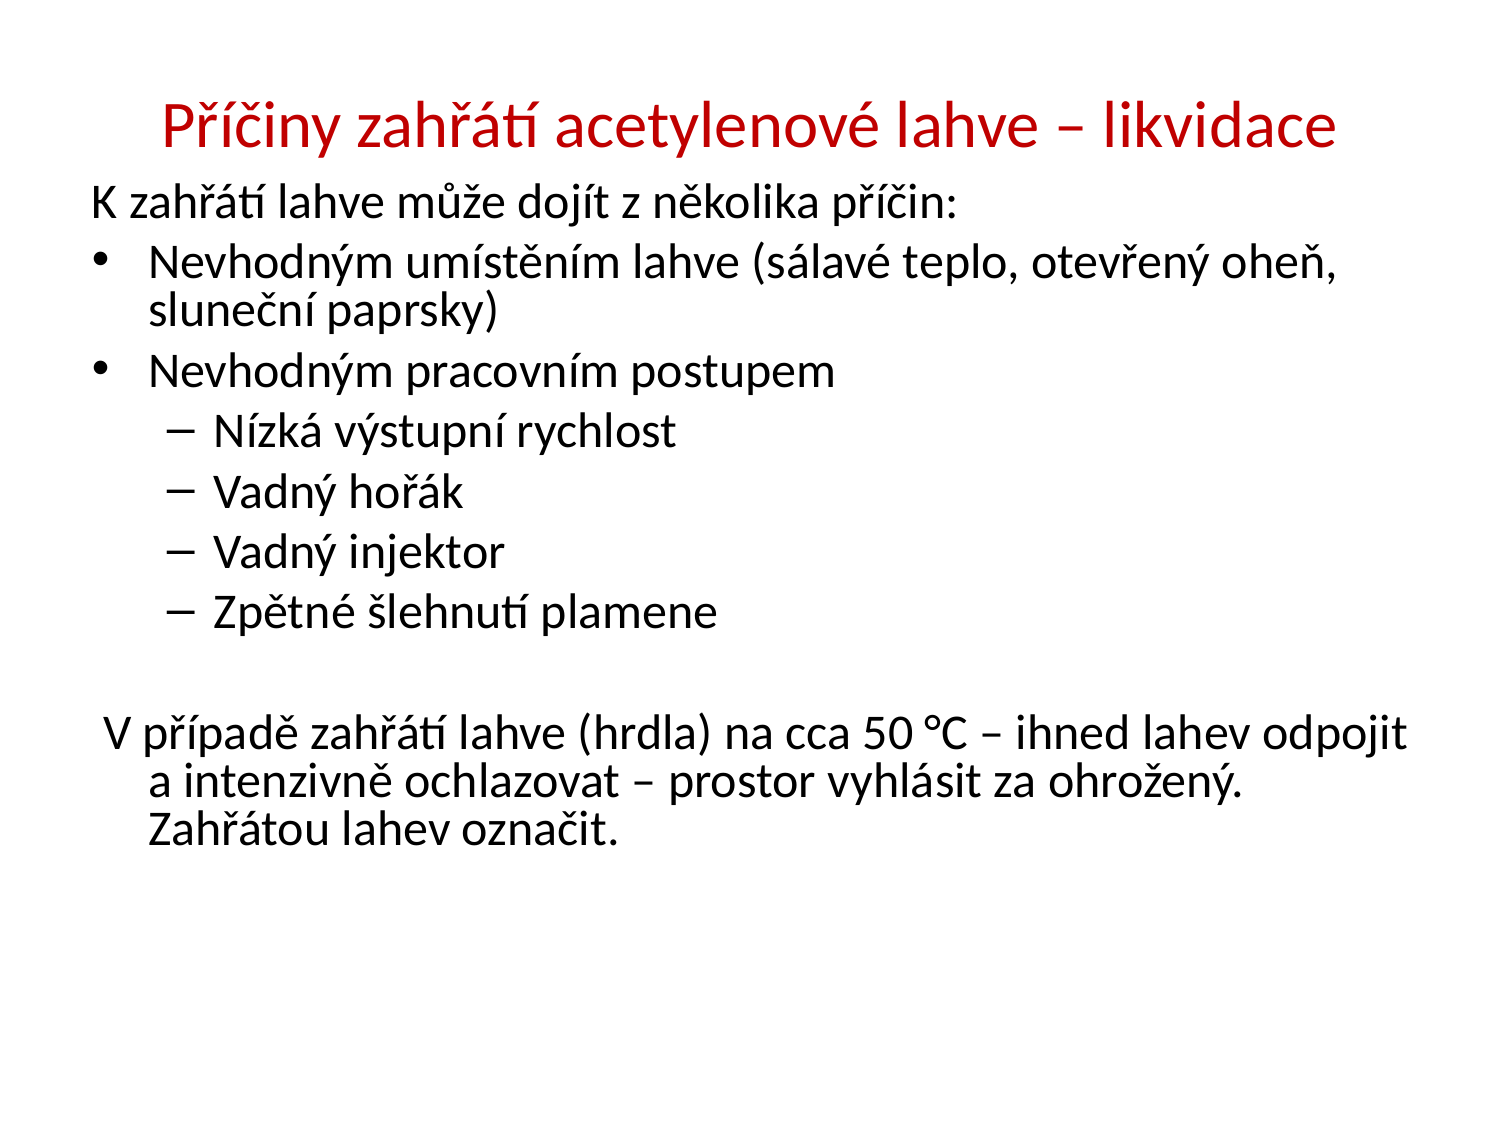

# Příčiny zahřátí acetylenové lahve – likvidace
K zahřátí lahve může dojít z několika příčin:
Nevhodným umístěním lahve (sálavé teplo, otevřený oheň, sluneční paprsky)
Nevhodným pracovním postupem
Nízká výstupní rychlost
Vadný hořák
Vadný injektor
Zpětné šlehnutí plamene
 V případě zahřátí lahve (hrdla) na cca 50 °C – ihned lahev odpojit a intenzivně ochlazovat – prostor vyhlásit za ohrožený. Zahřátou lahev označit.